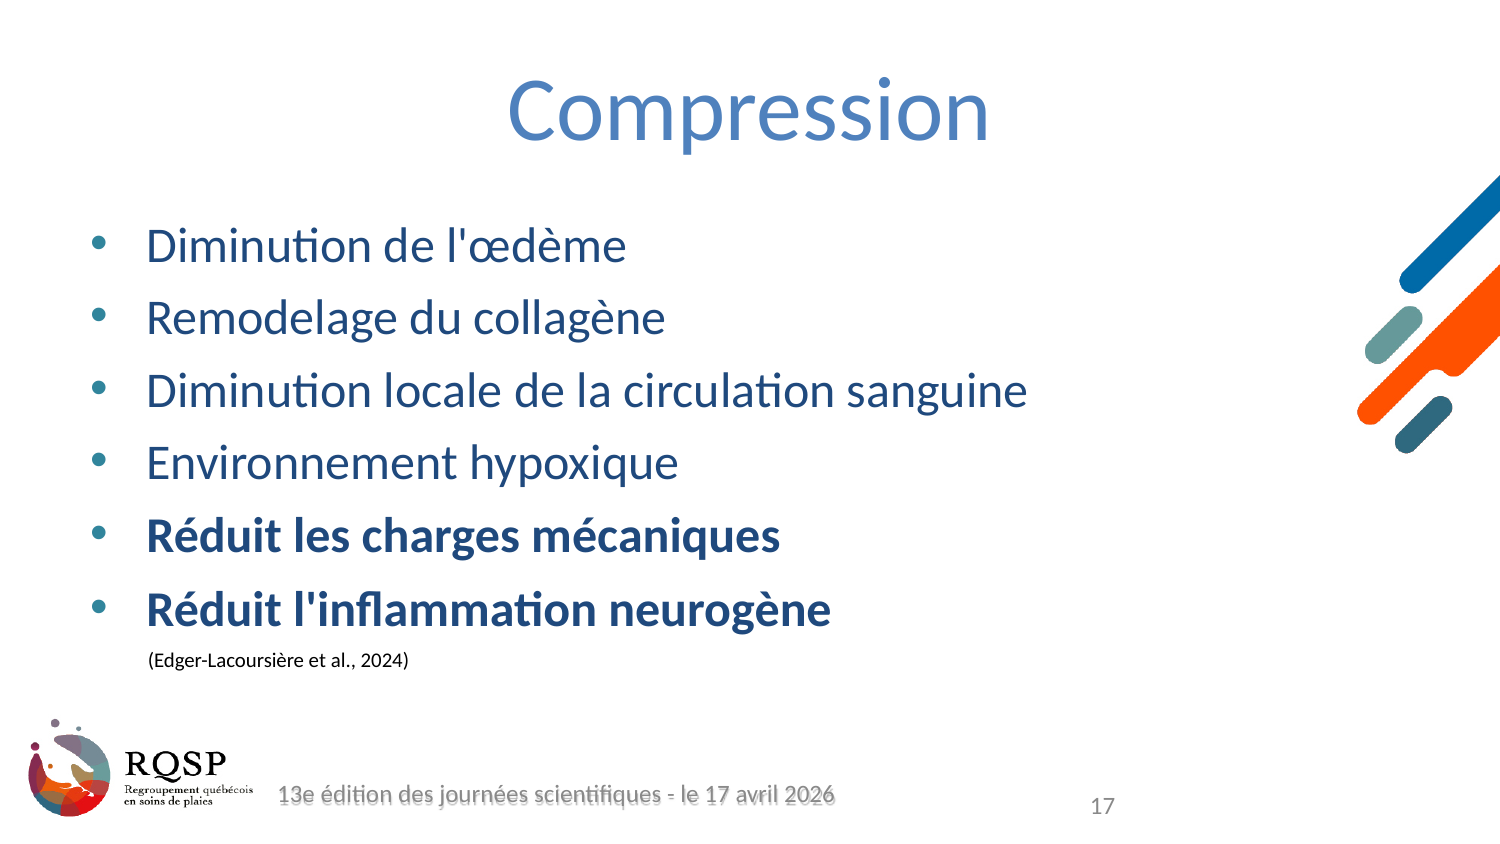

# Compression
Diminution de l'œdème
Remodelage du collagène
Diminution locale de la circulation sanguine
Environnement hypoxique
Réduit les charges mécaniques
Réduit l'inflammation neurogène
(Edger-Lacoursière et al., 2024)